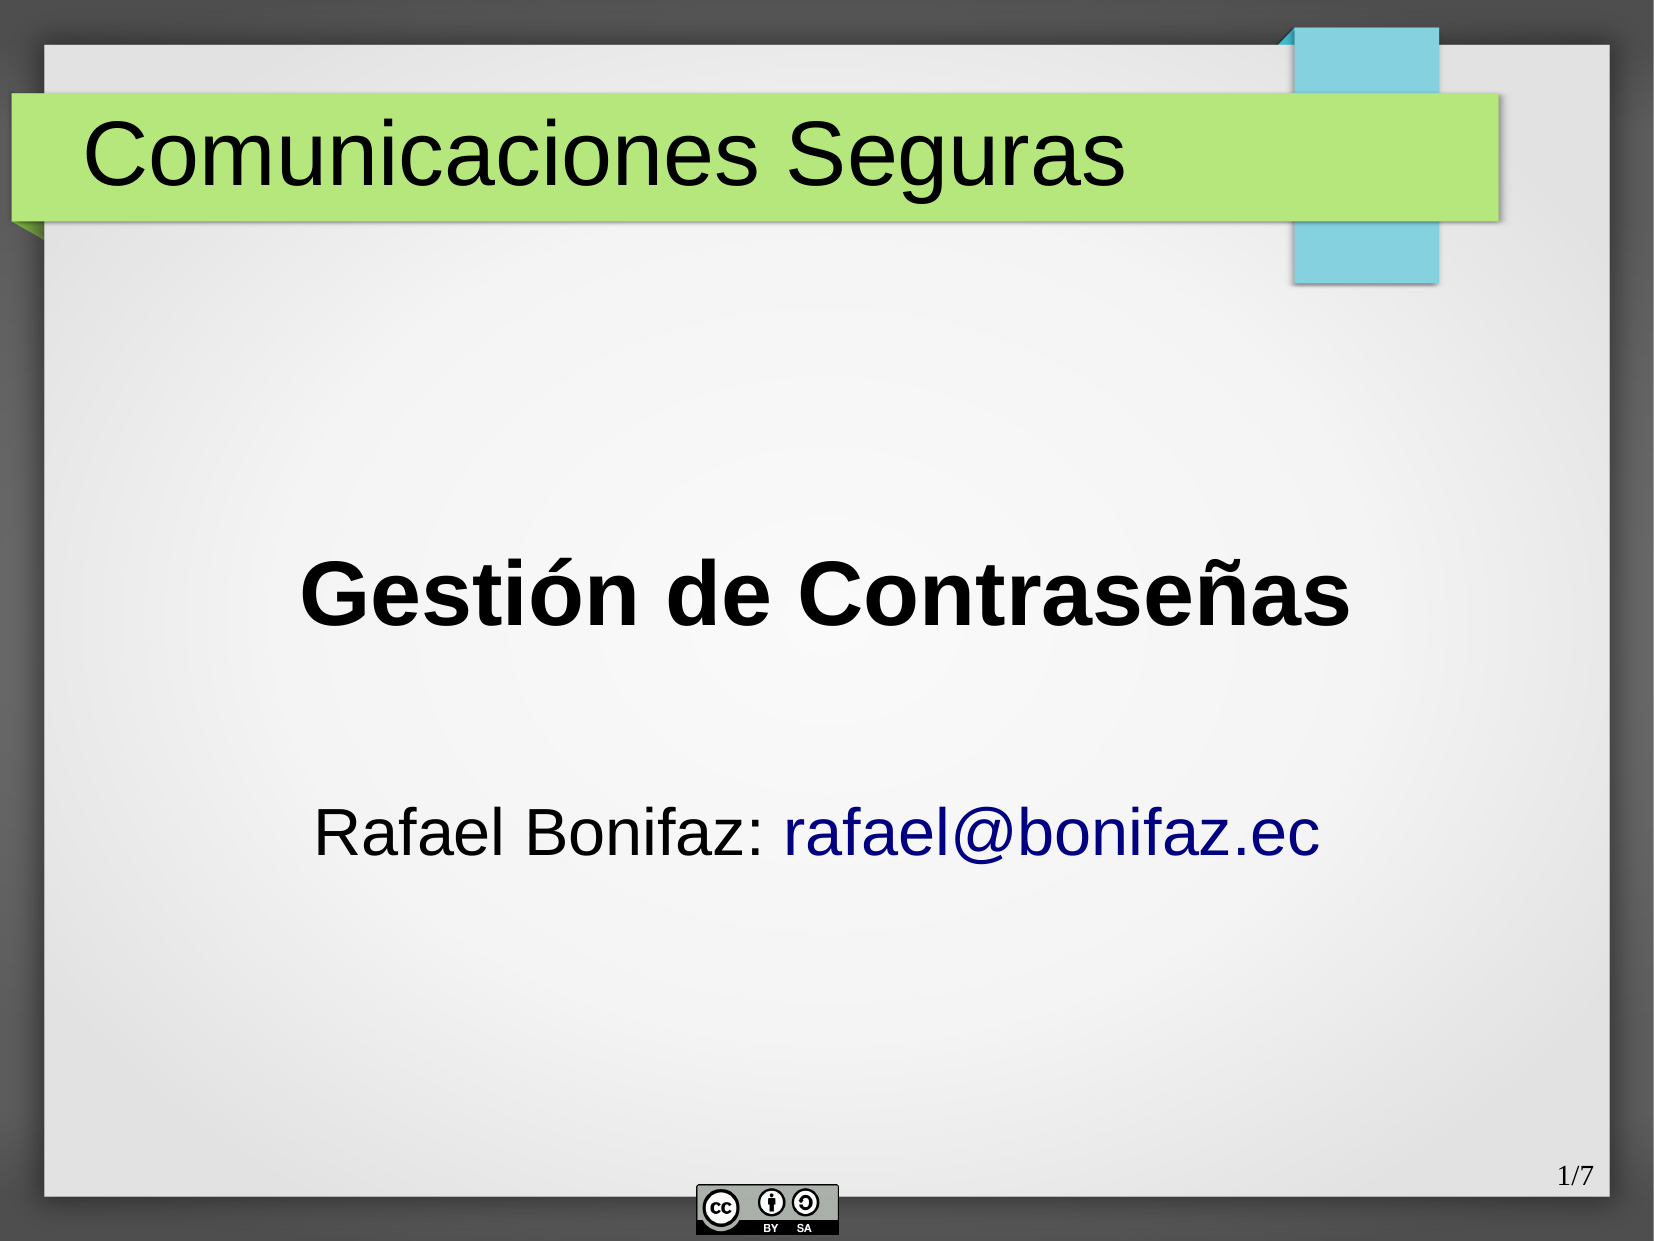

# Comunicaciones Seguras
Gestión de Contraseñas
Rafael Bonifaz: rafael@bonifaz.ec
1